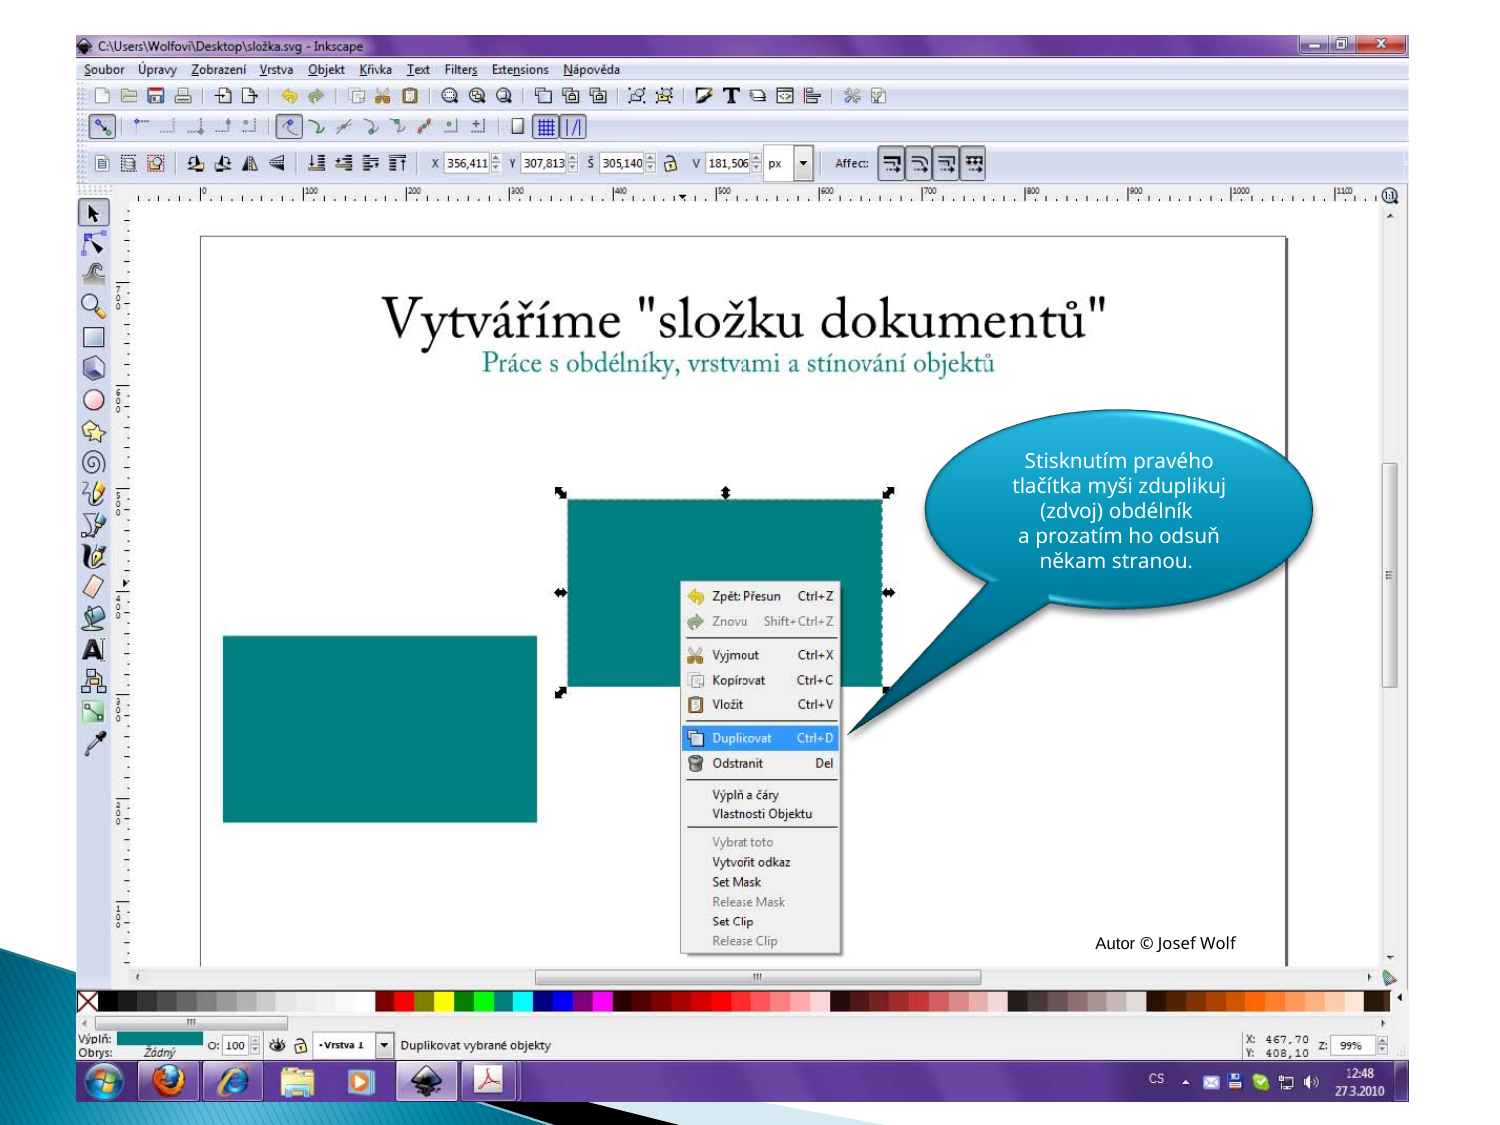

#
Stisknutím pravého tlačítka myši zduplikuj (zdvoj) obdélník
a prozatím ho odsuň někam stranou.
Autor © Josef Wolf